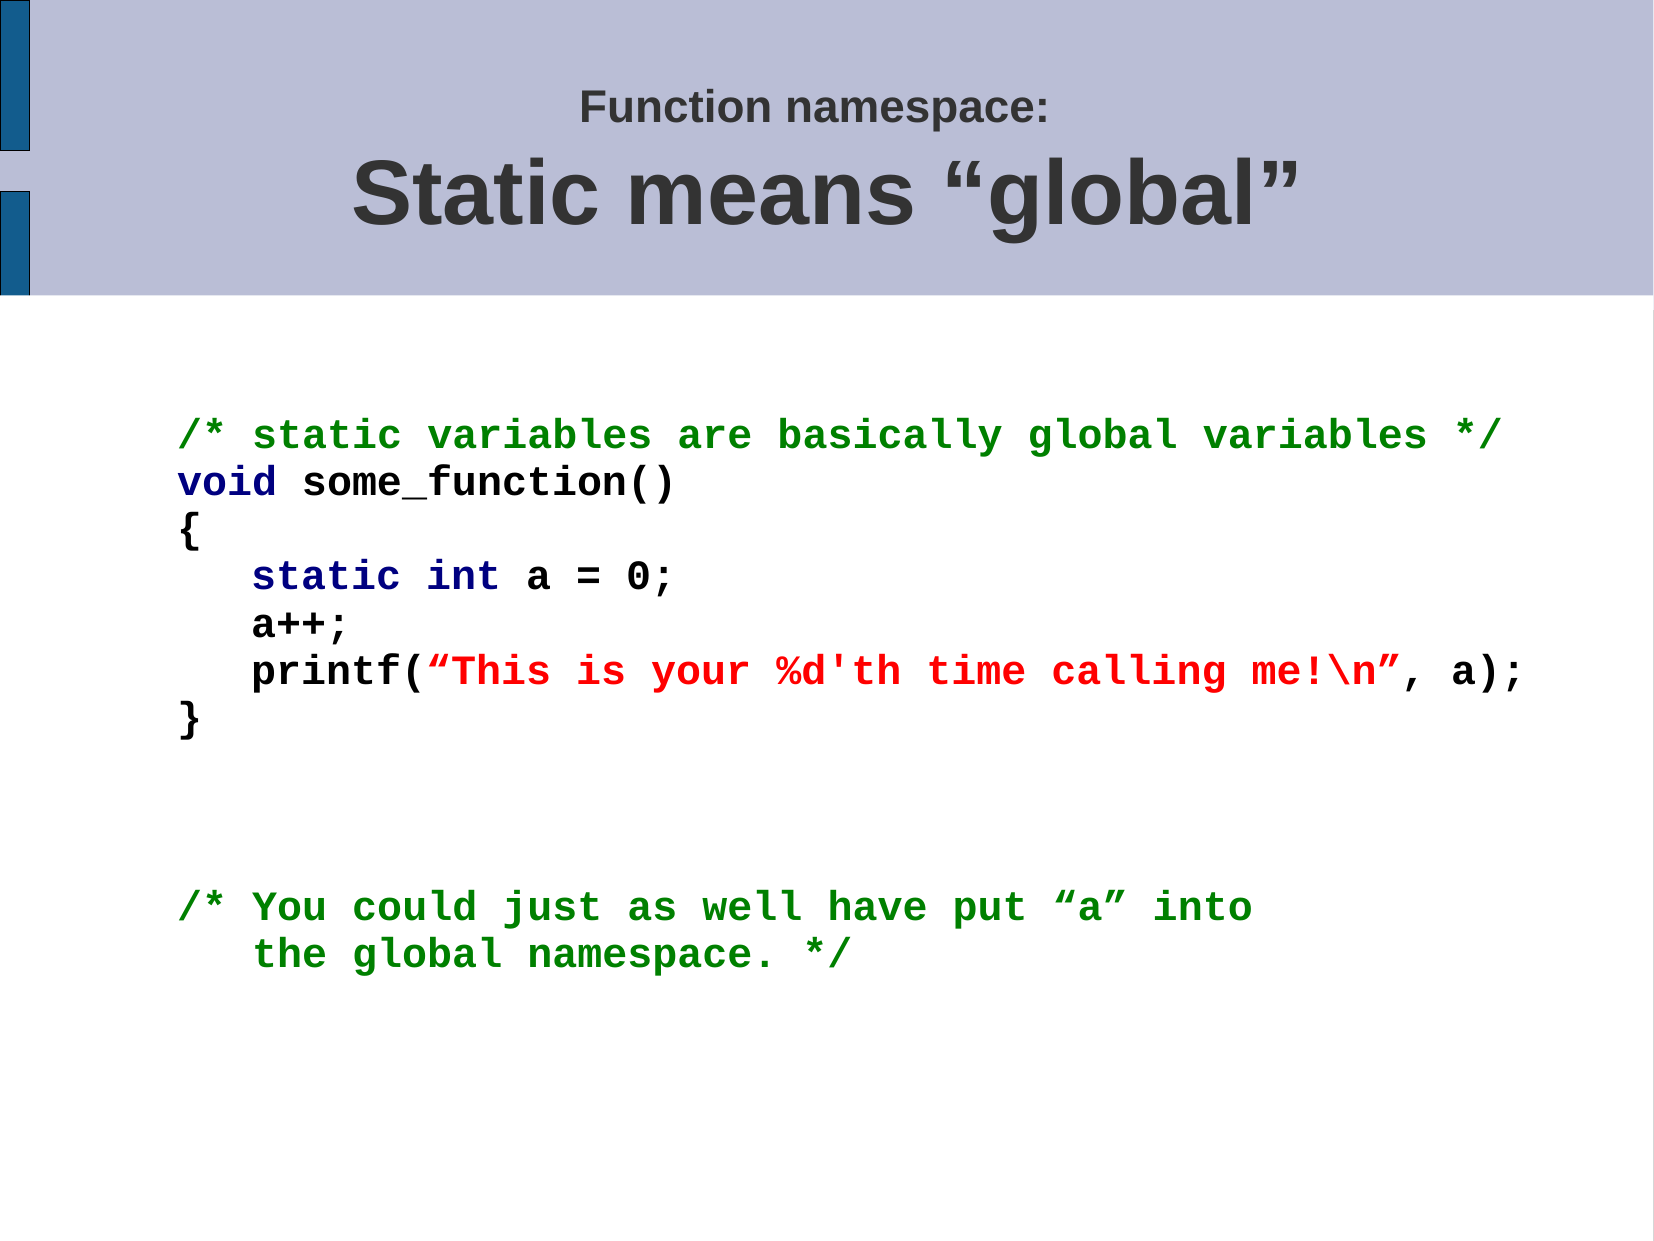

# Function namespace: Static means “global”
/* static variables are basically global variables */
void some_function()
{
	static int a = 0;
	a++;
	printf(“This is your %d'th time calling me!\n”, a);
}
/* You could just as well have put “a” into
 the global namespace. */